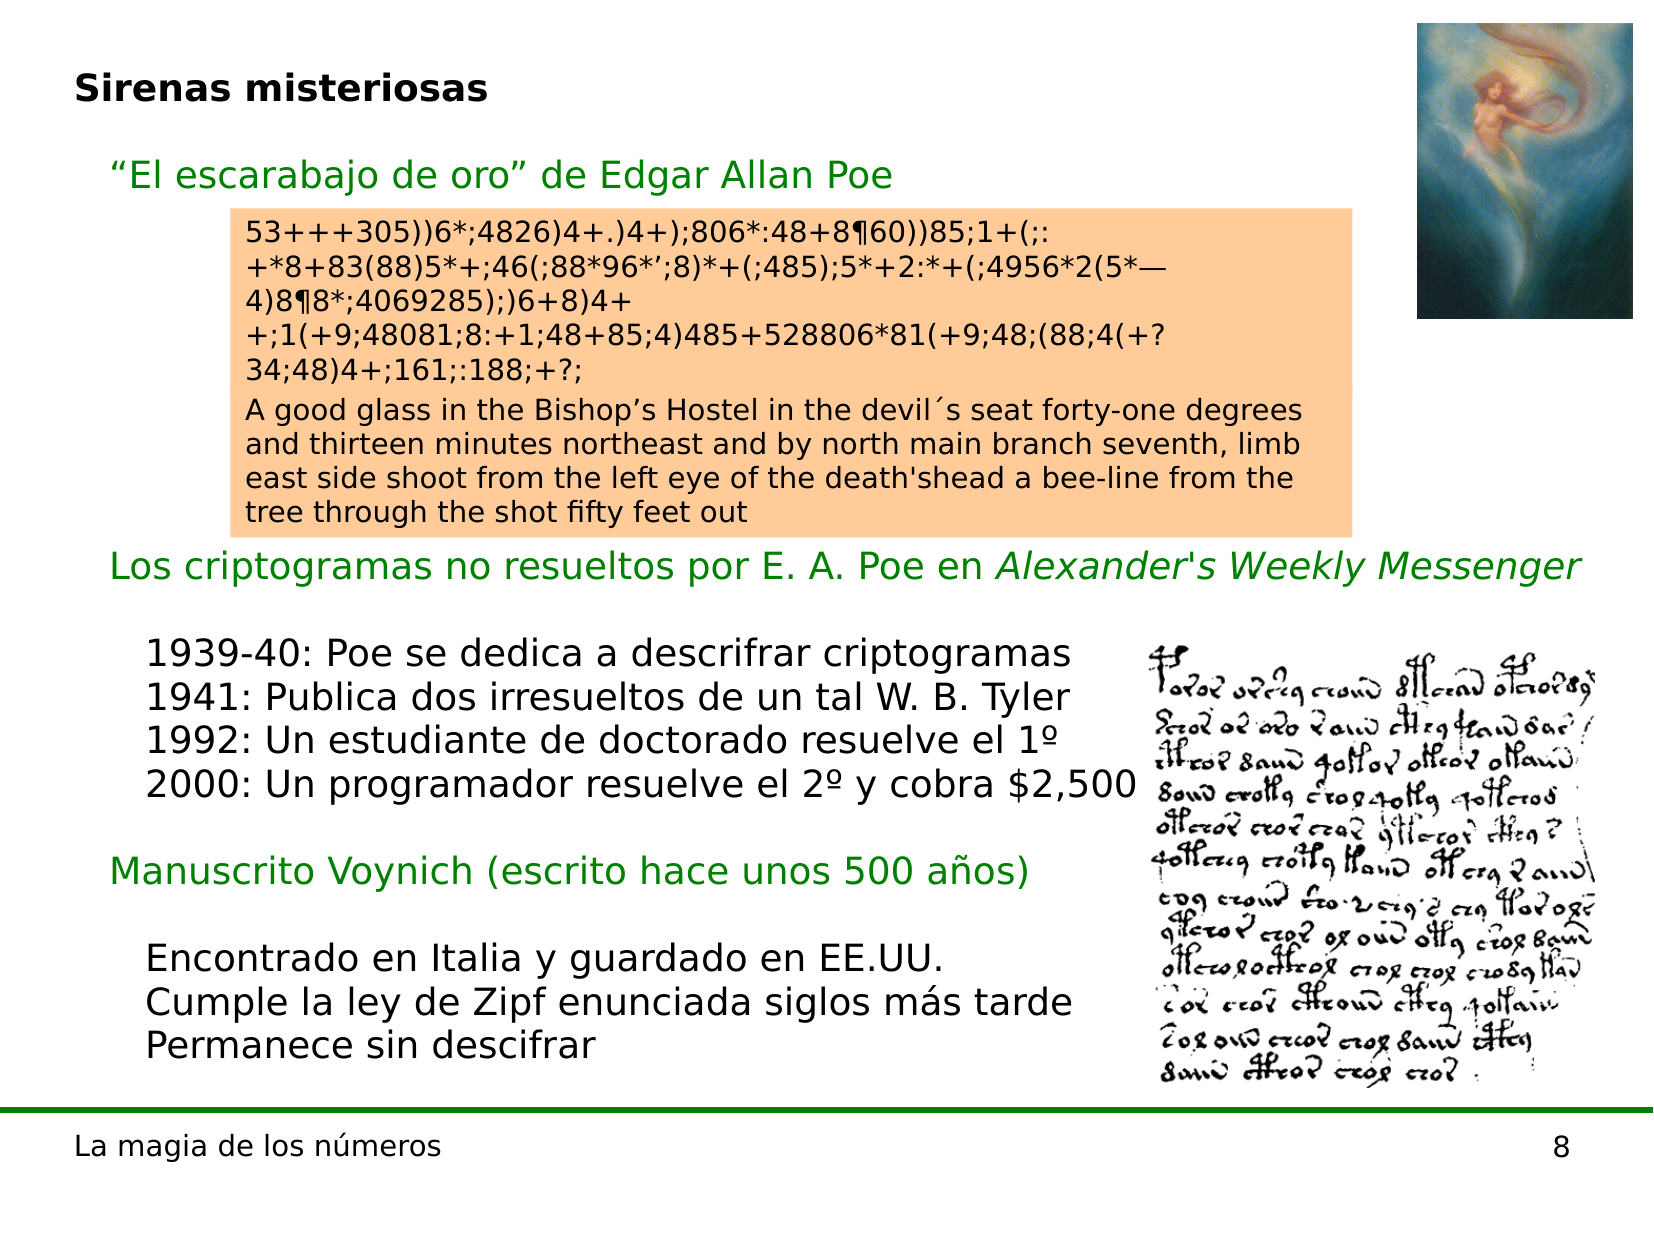

Sirenas misteriosas
“El escarabajo de oro” de Edgar Allan Poe
Los criptogramas no resueltos por E. A. Poe en Alexander's Weekly Messenger
 1939-40: Poe se dedica a descrifrar criptogramas
 1941: Publica dos irresueltos de un tal W. B. Tyler
 1992: Un estudiante de doctorado resuelve el 1º
 2000: Un programador resuelve el 2º y cobra $2,500
Manuscrito Voynich (escrito hace unos 500 años)
 Encontrado en Italia y guardado en EE.UU.
 Cumple la ley de Zipf enunciada siglos más tarde
 Permanece sin descifrar
53+++305))6*;4826)4+.)4+);806*:48+8¶60))85;1+(;:+*8+83(88)5*+;46(;88*96*’;8)*+(;485);5*+2:*+(;4956*2(5*—4)8¶8*;4069285);)6+8)4++;1(+9;48081;8:+1;48+85;4)485+528806*81(+9;48;(88;4(+?34;48)4+;161;:188;+?;
A good glass in the Bishop’s Hostel in the devil´s seat forty-one degrees and thirteen minutes northeast and by north main branch seventh, limb east side shoot from the left eye of the death'shead a bee-line from the tree through the shot fifty feet out
La magia de los números
8